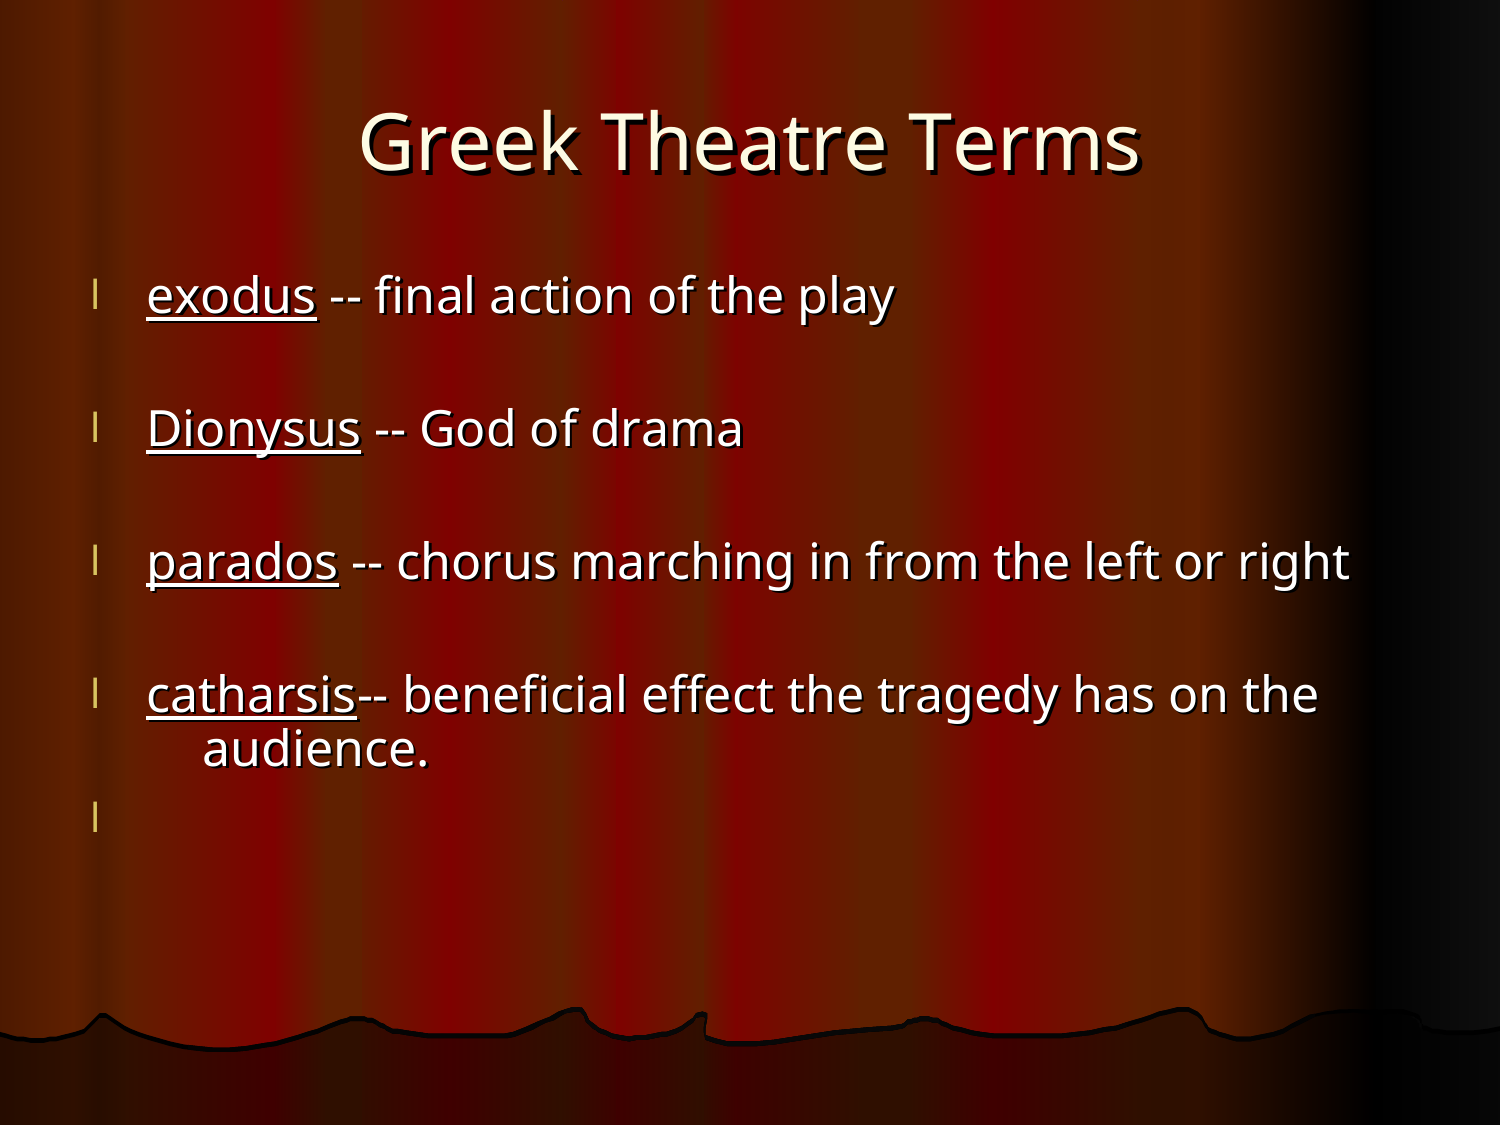

# Greek Theatre Terms
exodus -- final action of the play
Dionysus -- God of drama
parados -- chorus marching in from the left or right
catharsis-- beneficial effect the tragedy has on the audience.